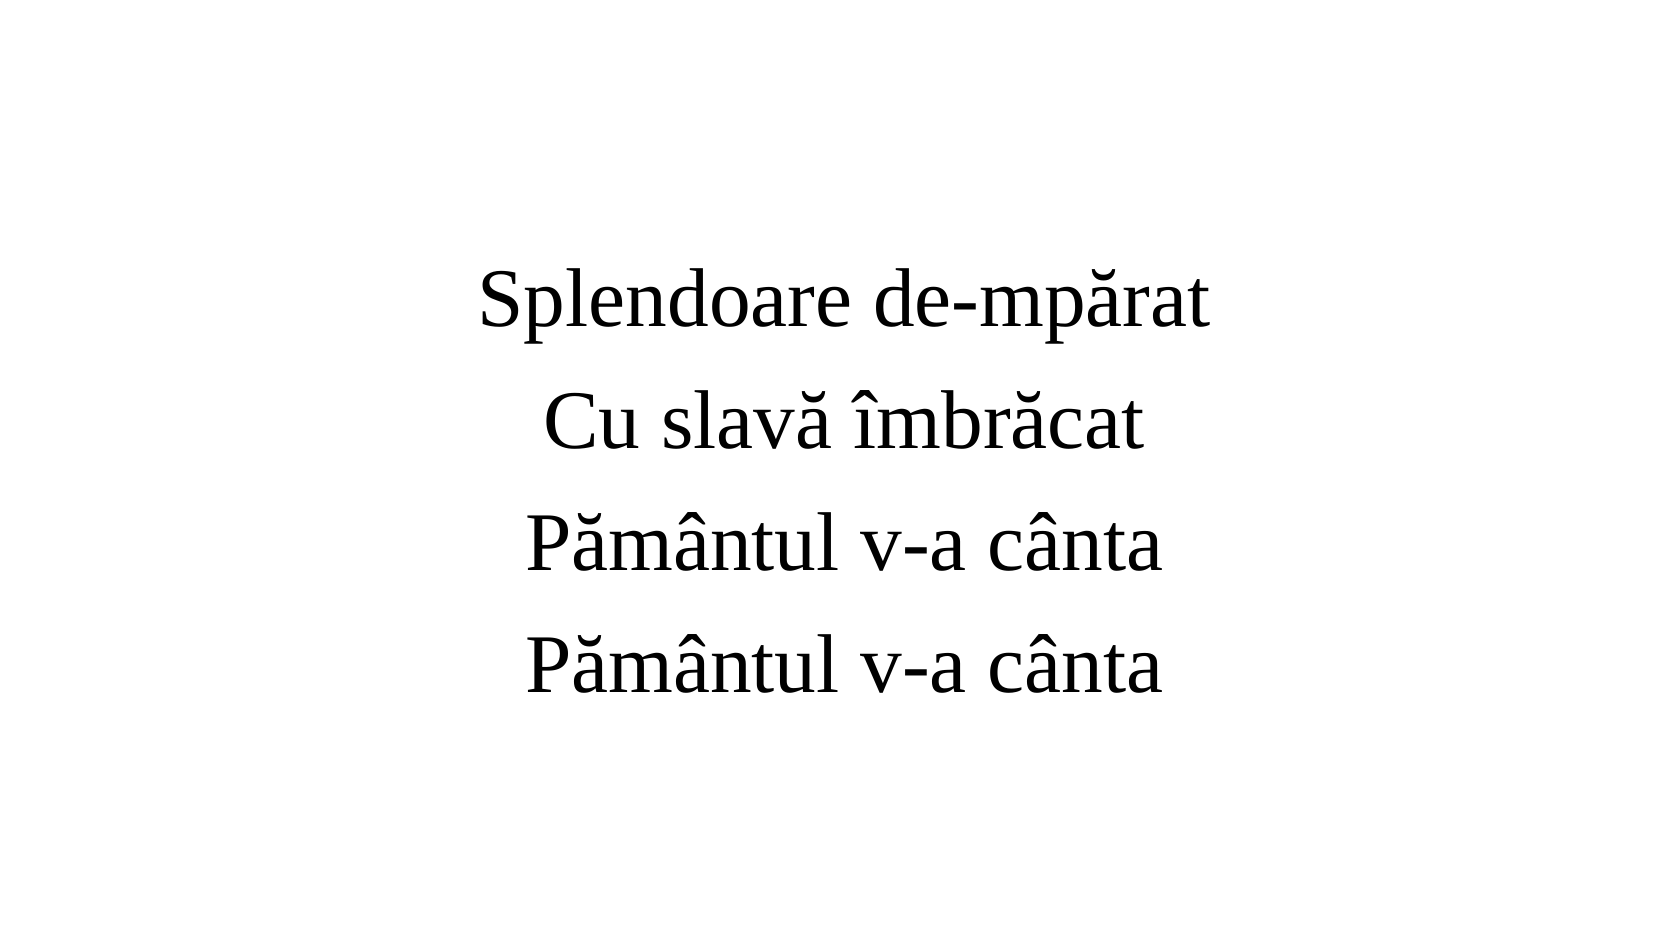

# Splendoare de-mpărat
Cu slavă îmbrăcat
Pământul v-a cânta
Pământul v-a cânta